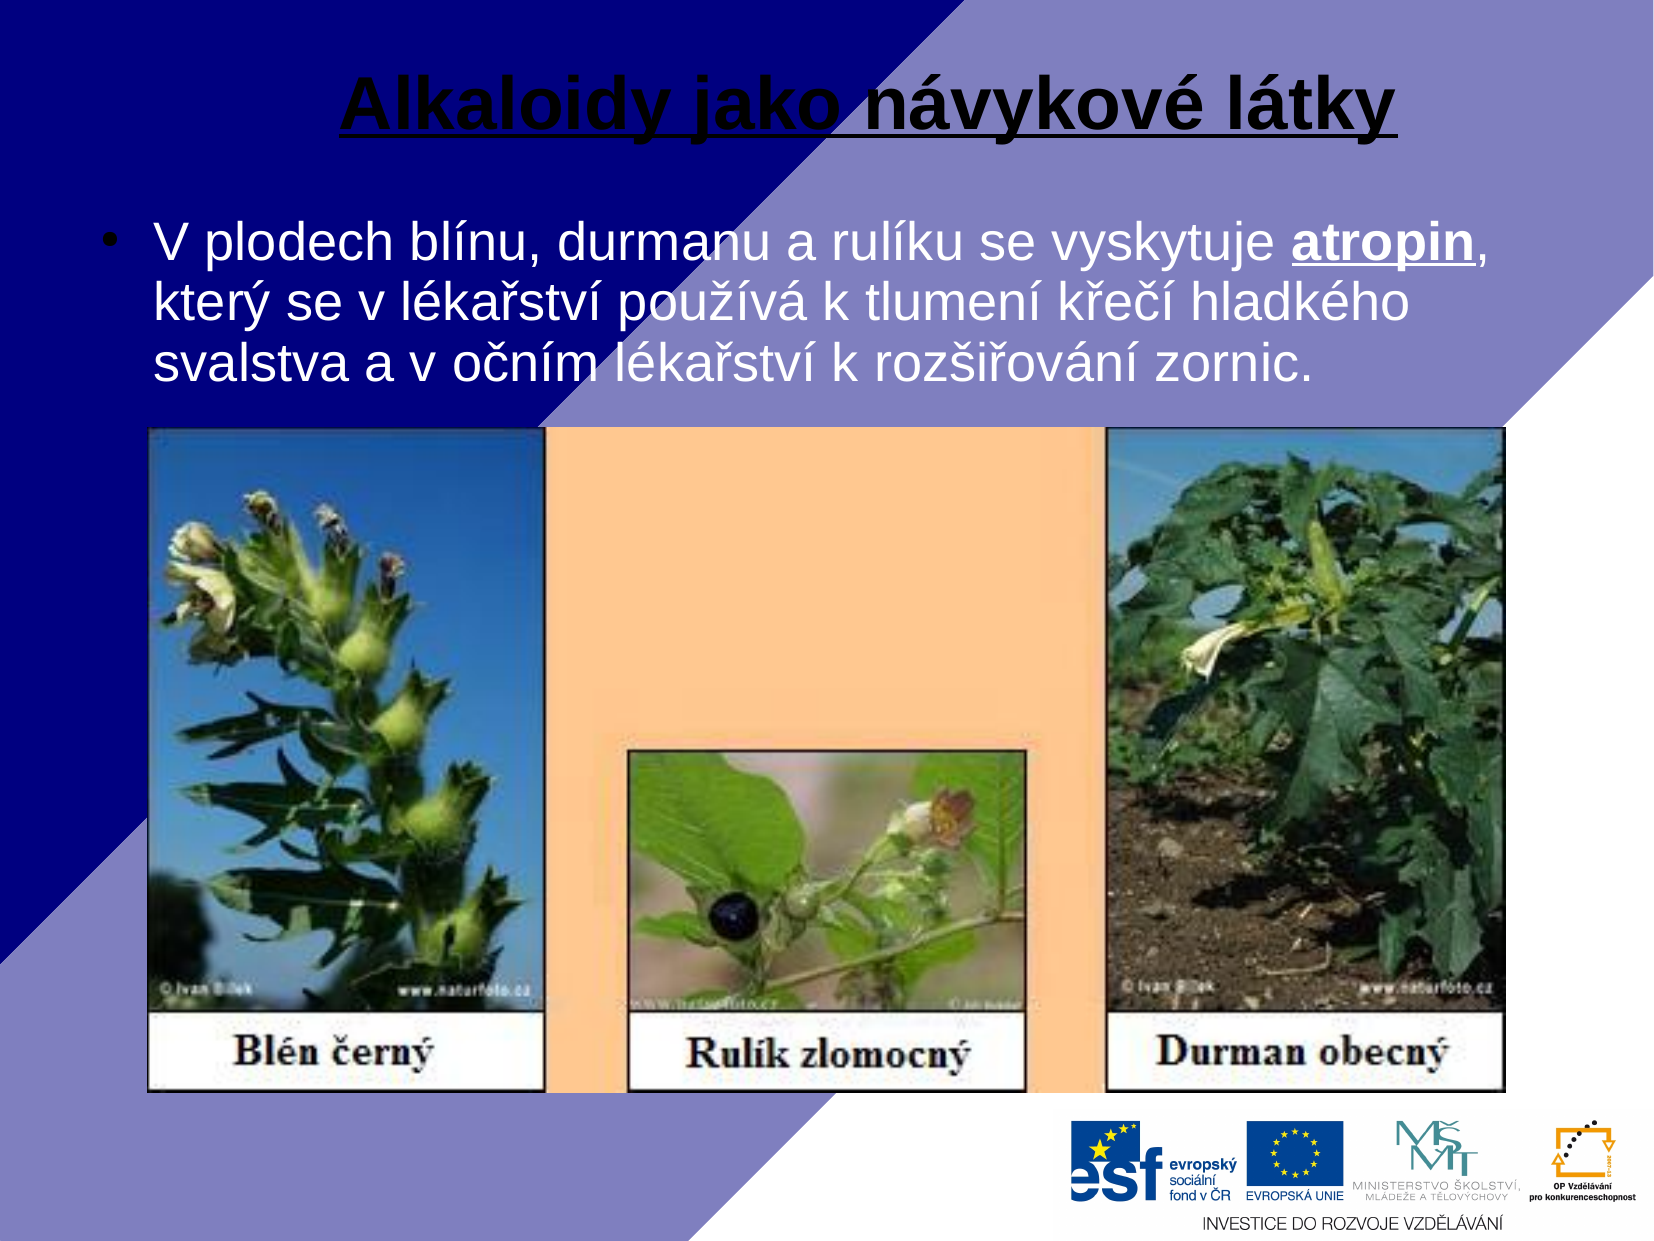

# Alkaloidy jako návykové látky
V plodech blínu, durmanu a rulíku se vyskytuje atropin, který se v lékařství používá k tlumení křečí hladkého svalstva a v očním lékařství k rozšiřování zornic.